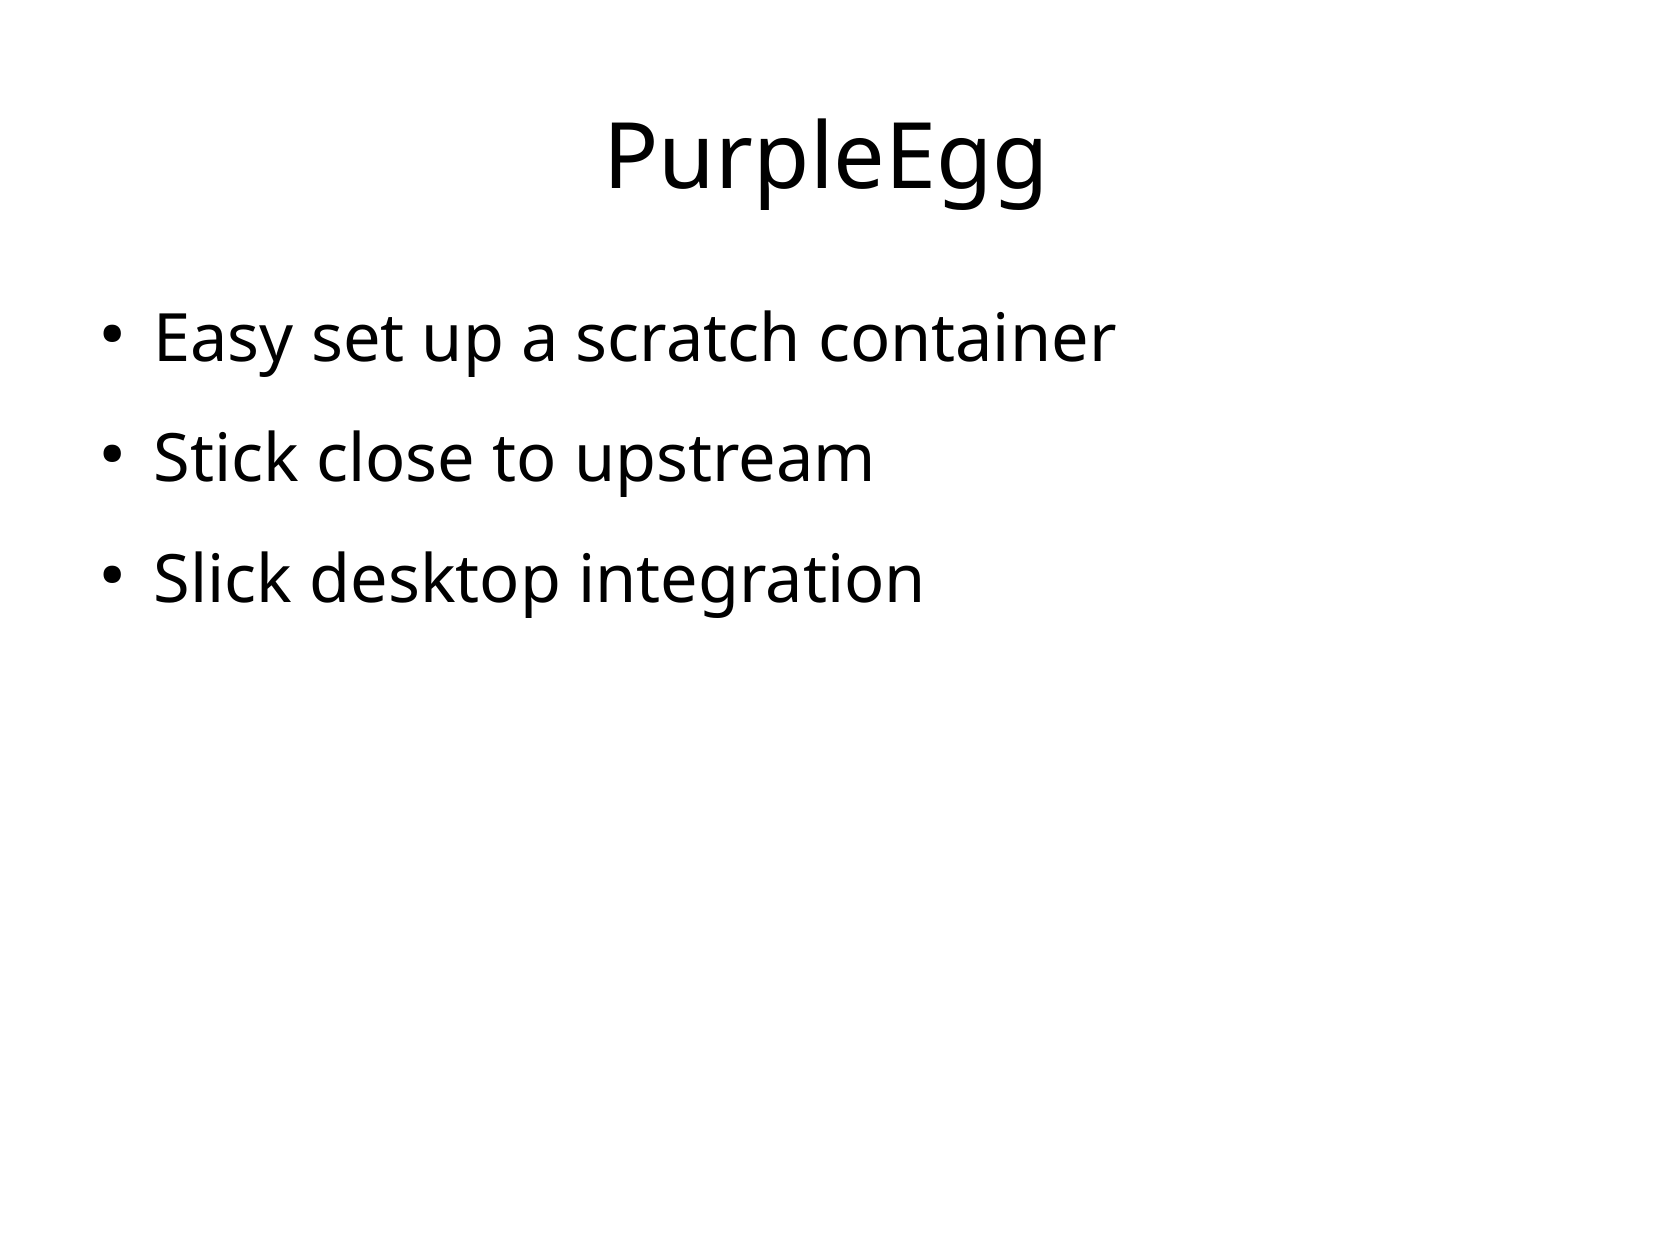

# PurpleEgg
Easy set up a scratch container
Stick close to upstream
Slick desktop integration